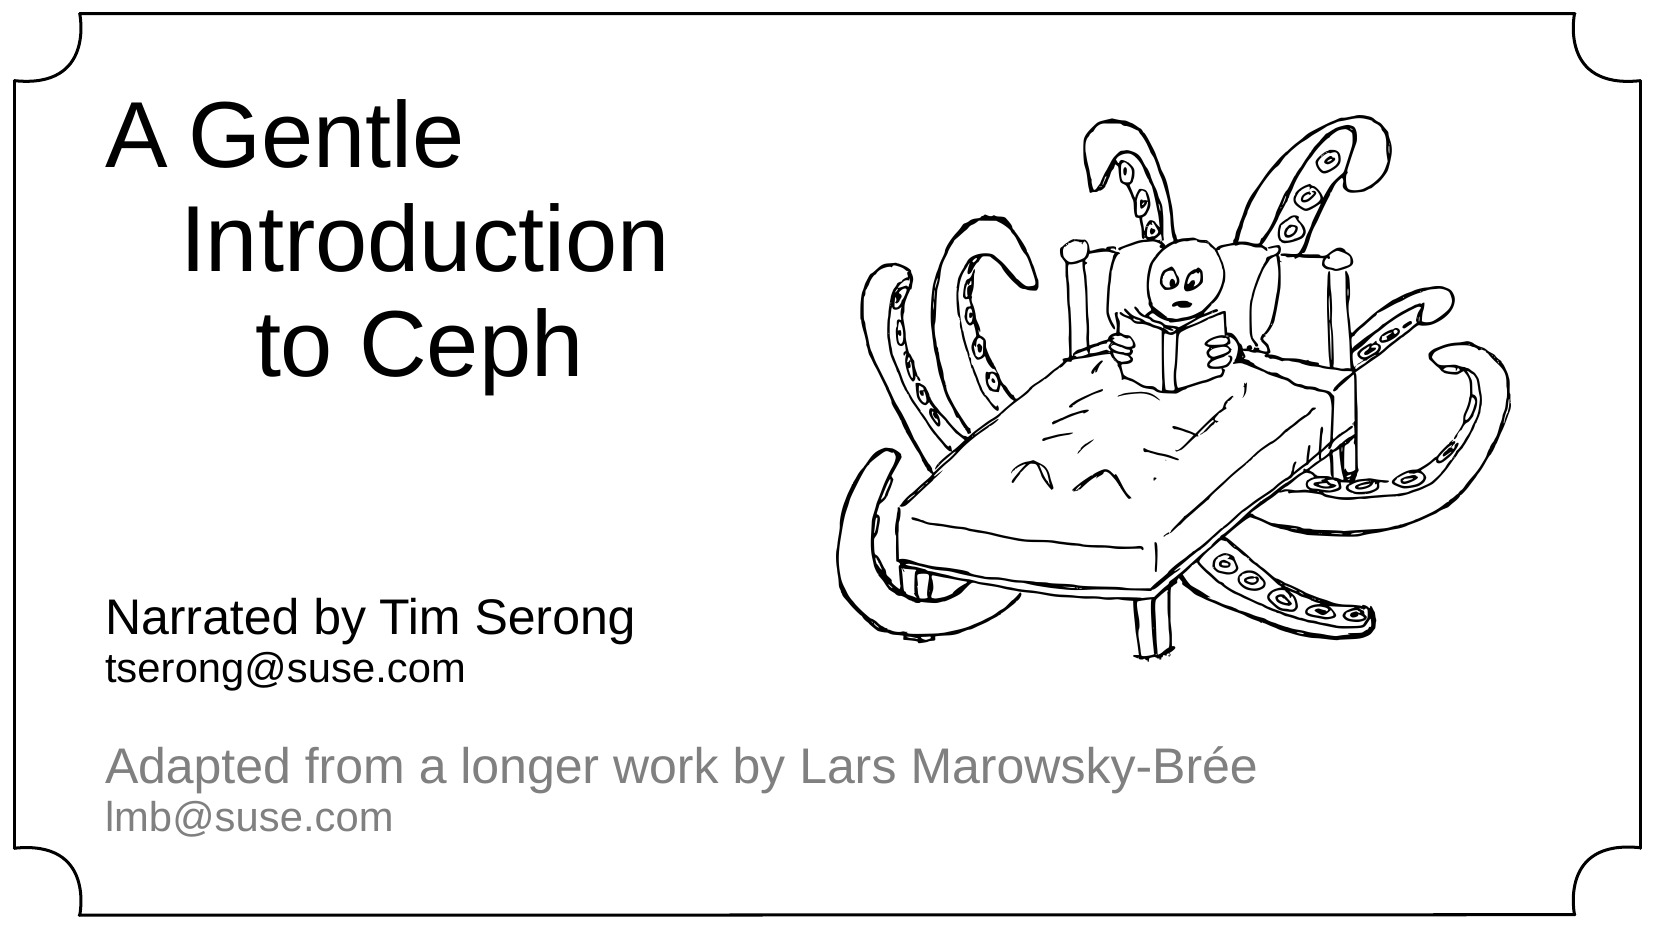

# A Gentle Introduction to Ceph
Narrated by Tim Serong
tserong@suse.com
Adapted from a longer work by Lars Marowsky-Brée
lmb@suse.com